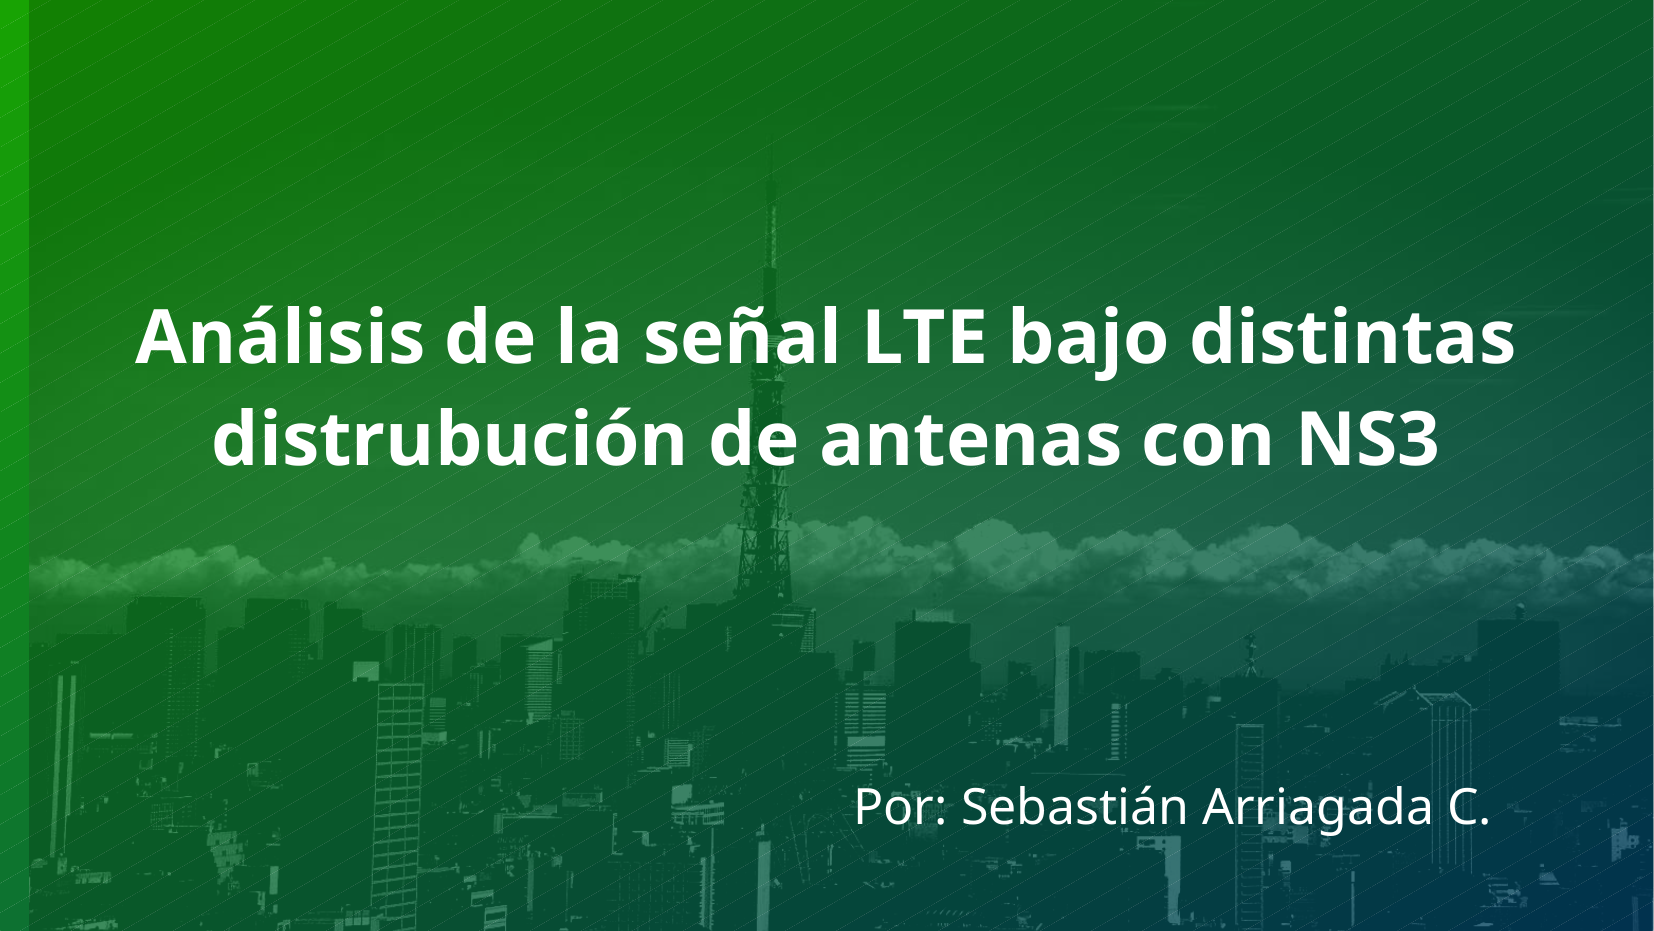

# Análisis de la señal LTE bajo distintas distrubución de antenas con NS3
 Por: Sebastián Arriagada C.